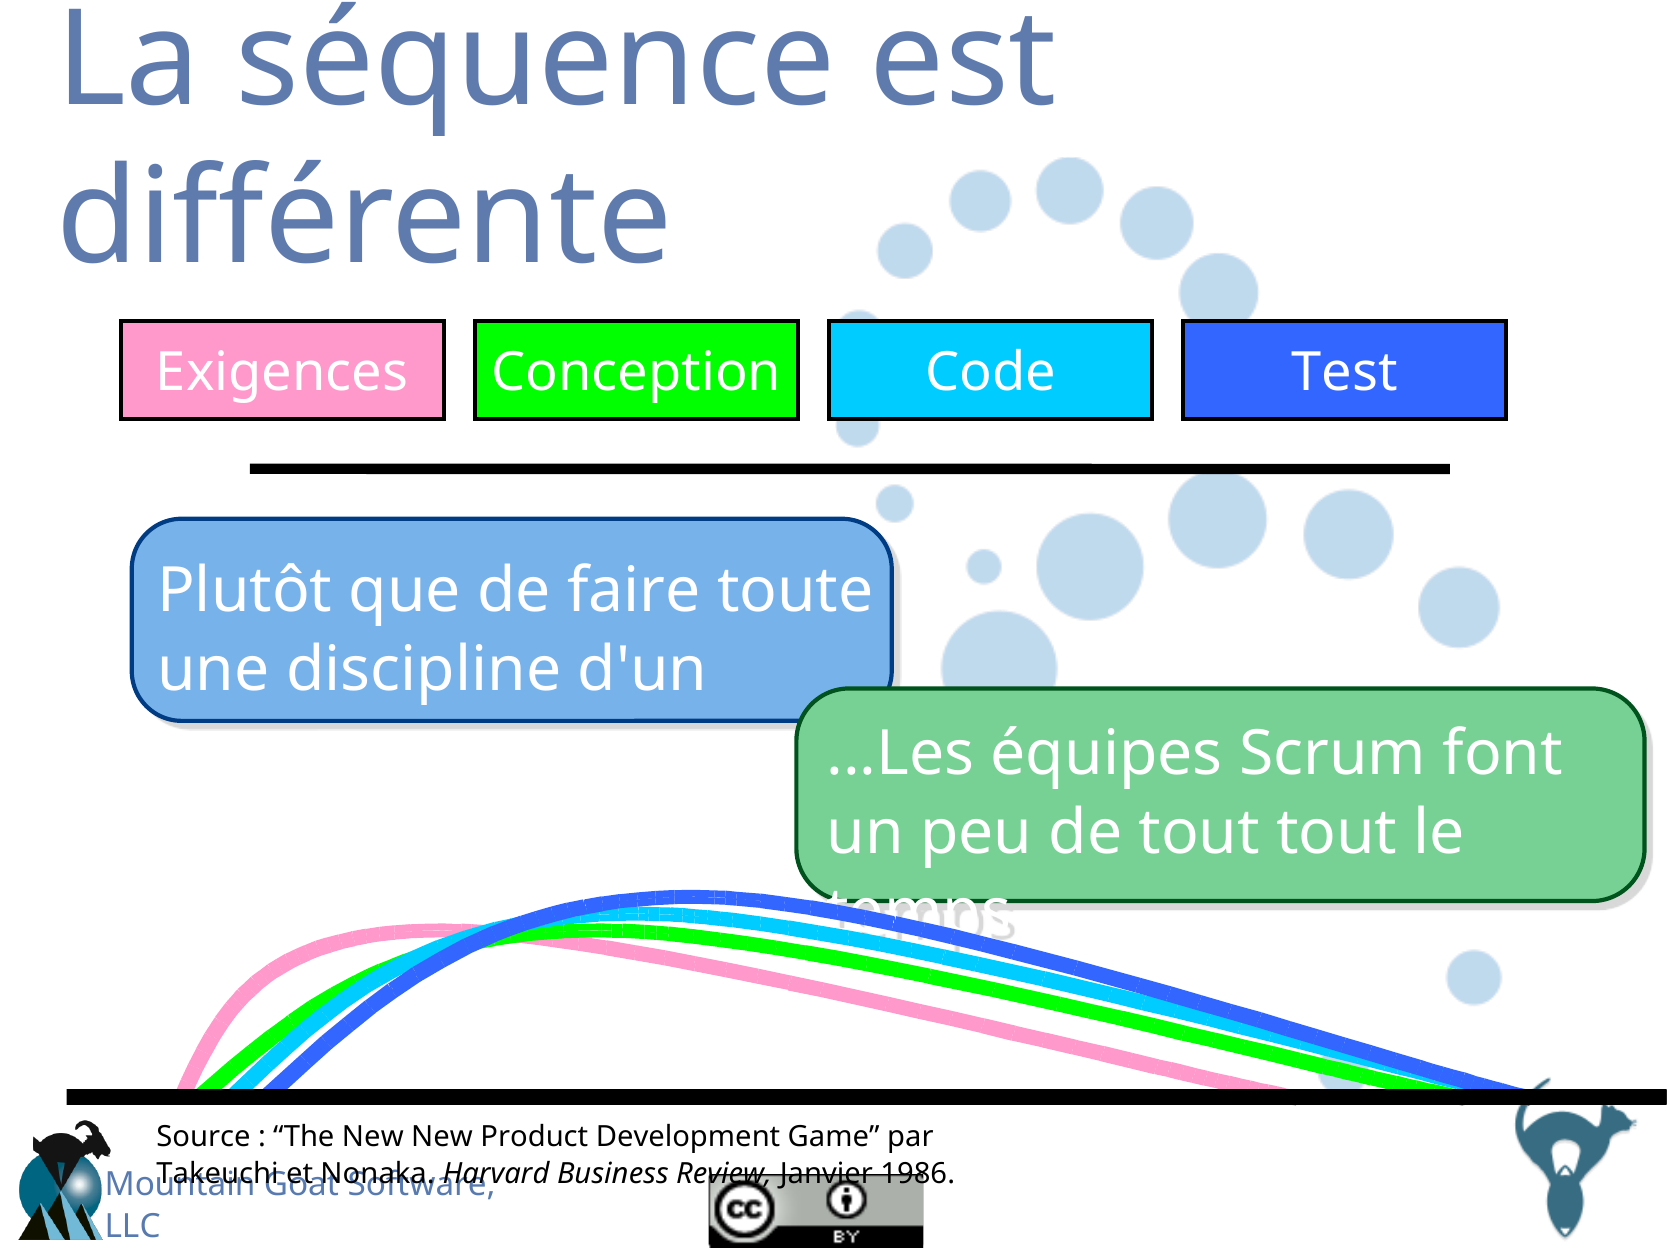

# La séquence est différente
Exigences
Conception
Code
Test
Plutôt que de faire toute une discipline d'un coup...
...Les équipes Scrum font un peu de tout tout le temps
Source : “The New New Product Development Game” par Takeuchi et Nonaka. Harvard Business Review, Janvier 1986.